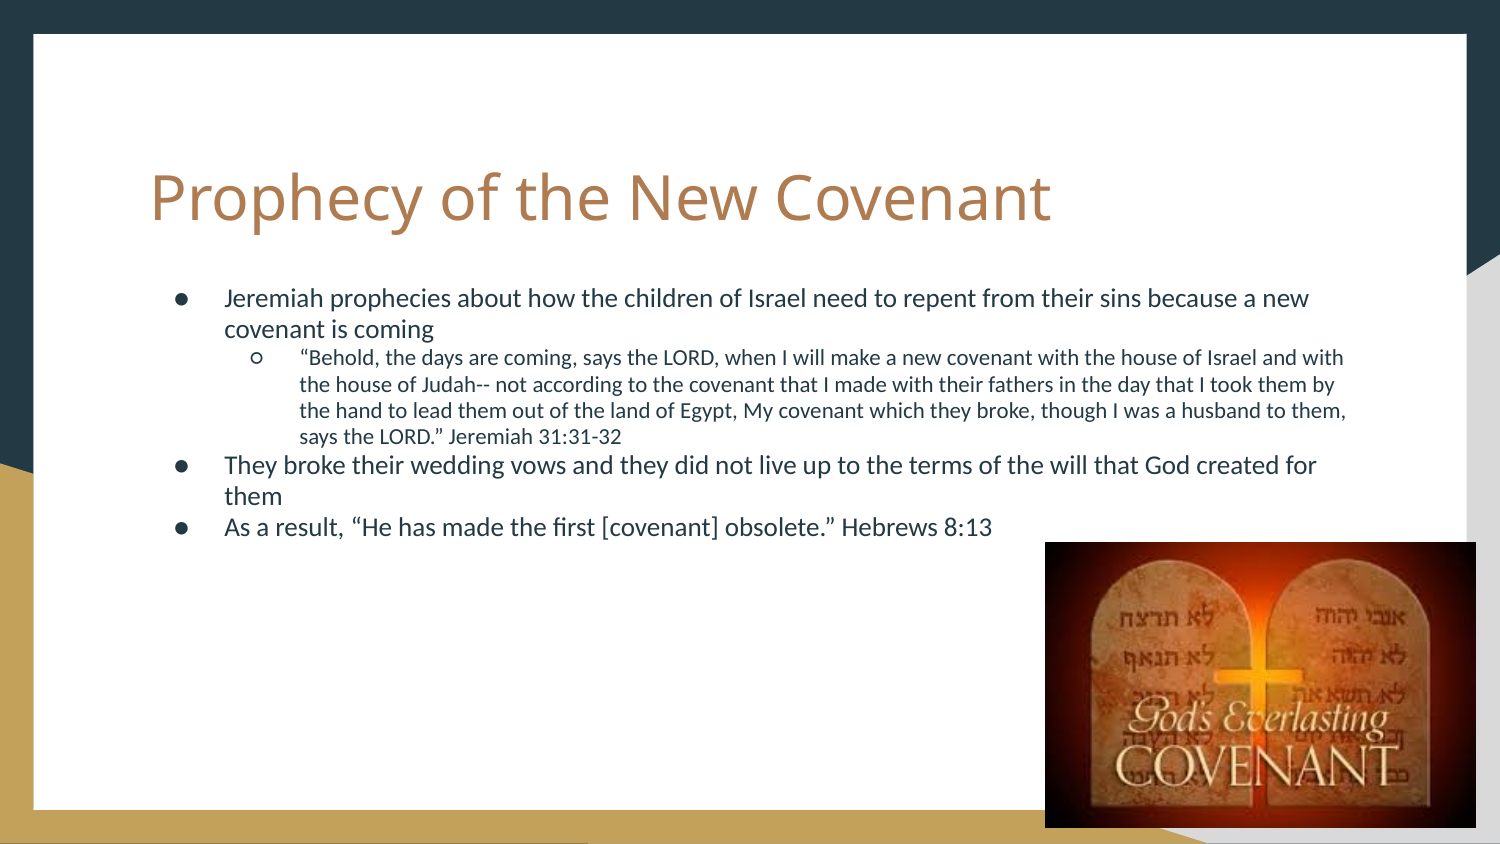

# Prophecy of the New Covenant
Jeremiah prophecies about how the children of Israel need to repent from their sins because a new covenant is coming
“Behold, the days are coming, says the LORD, when I will make a new covenant with the house of Israel and with the house of Judah-- not according to the covenant that I made with their fathers in the day that I took them by the hand to lead them out of the land of Egypt, My covenant which they broke, though I was a husband to them, says the LORD.” Jeremiah 31:31-32
They broke their wedding vows and they did not live up to the terms of the will that God created for them
As a result, “He has made the first [covenant] obsolete.” Hebrews 8:13